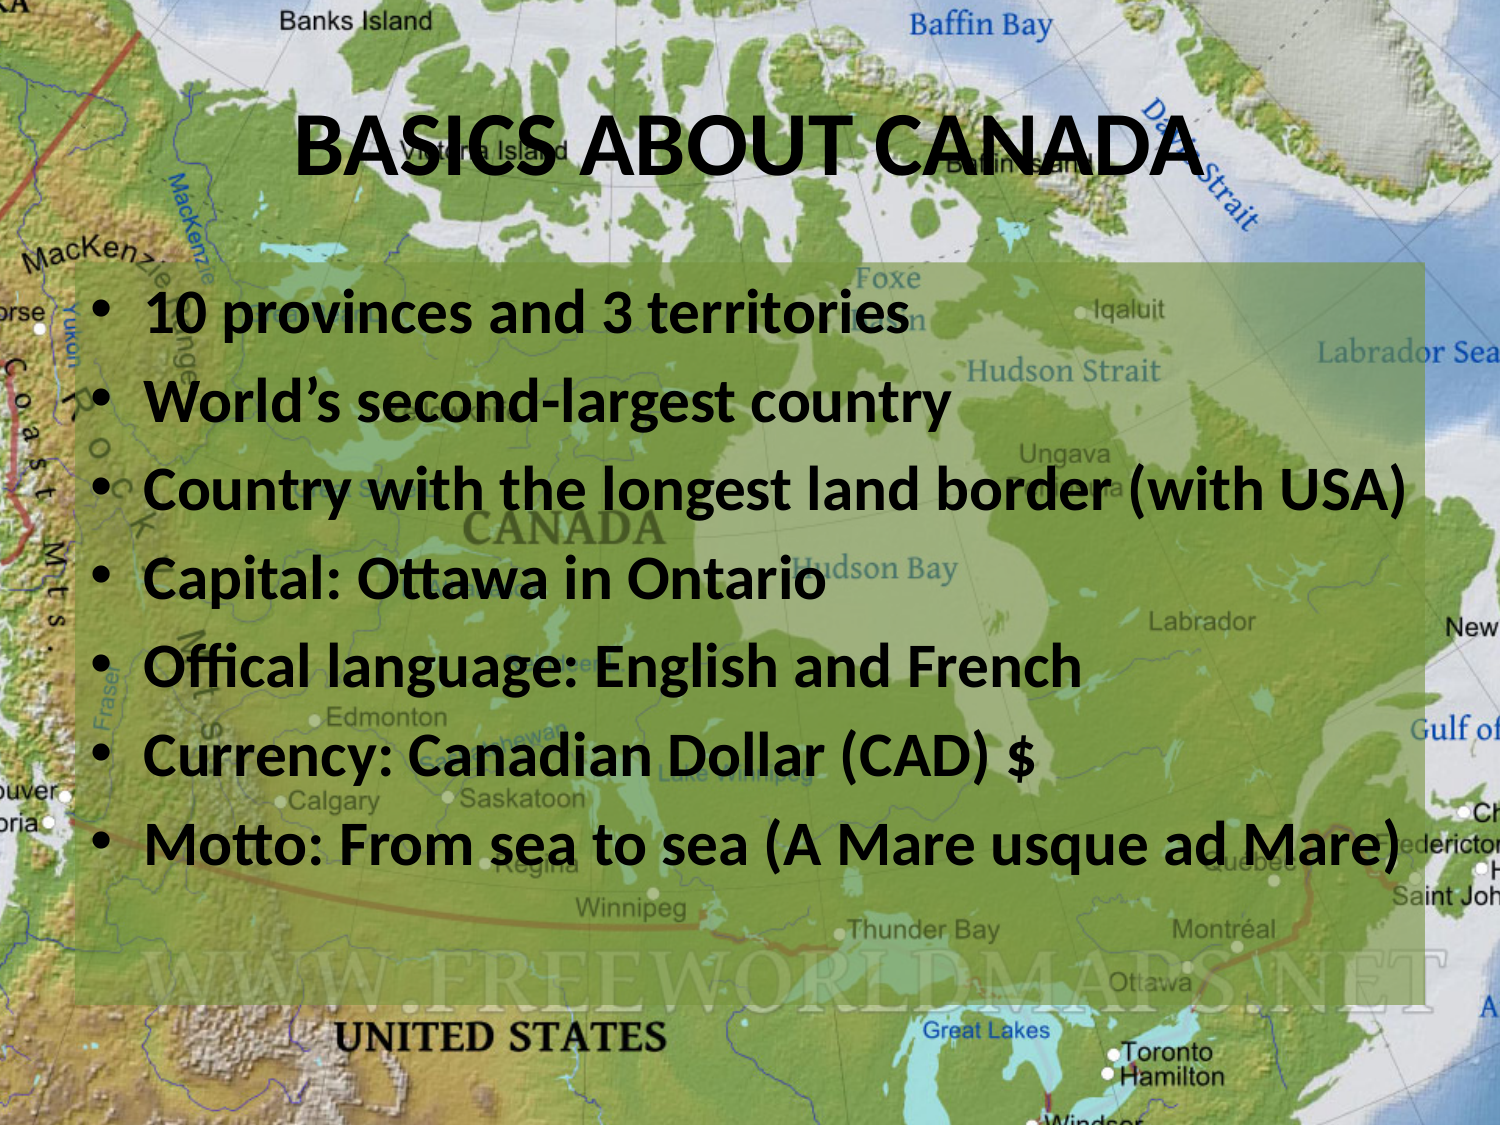

# BASICS ABOUT CANADA
10 provinces and 3 territories
World’s second-largest country
Country with the longest land border (with USA)
Capital: Ottawa in Ontario
Offical language: English and French
Currency: Canadian Dollar (CAD) $
Motto: From sea to sea (A Mare usque ad Mare)